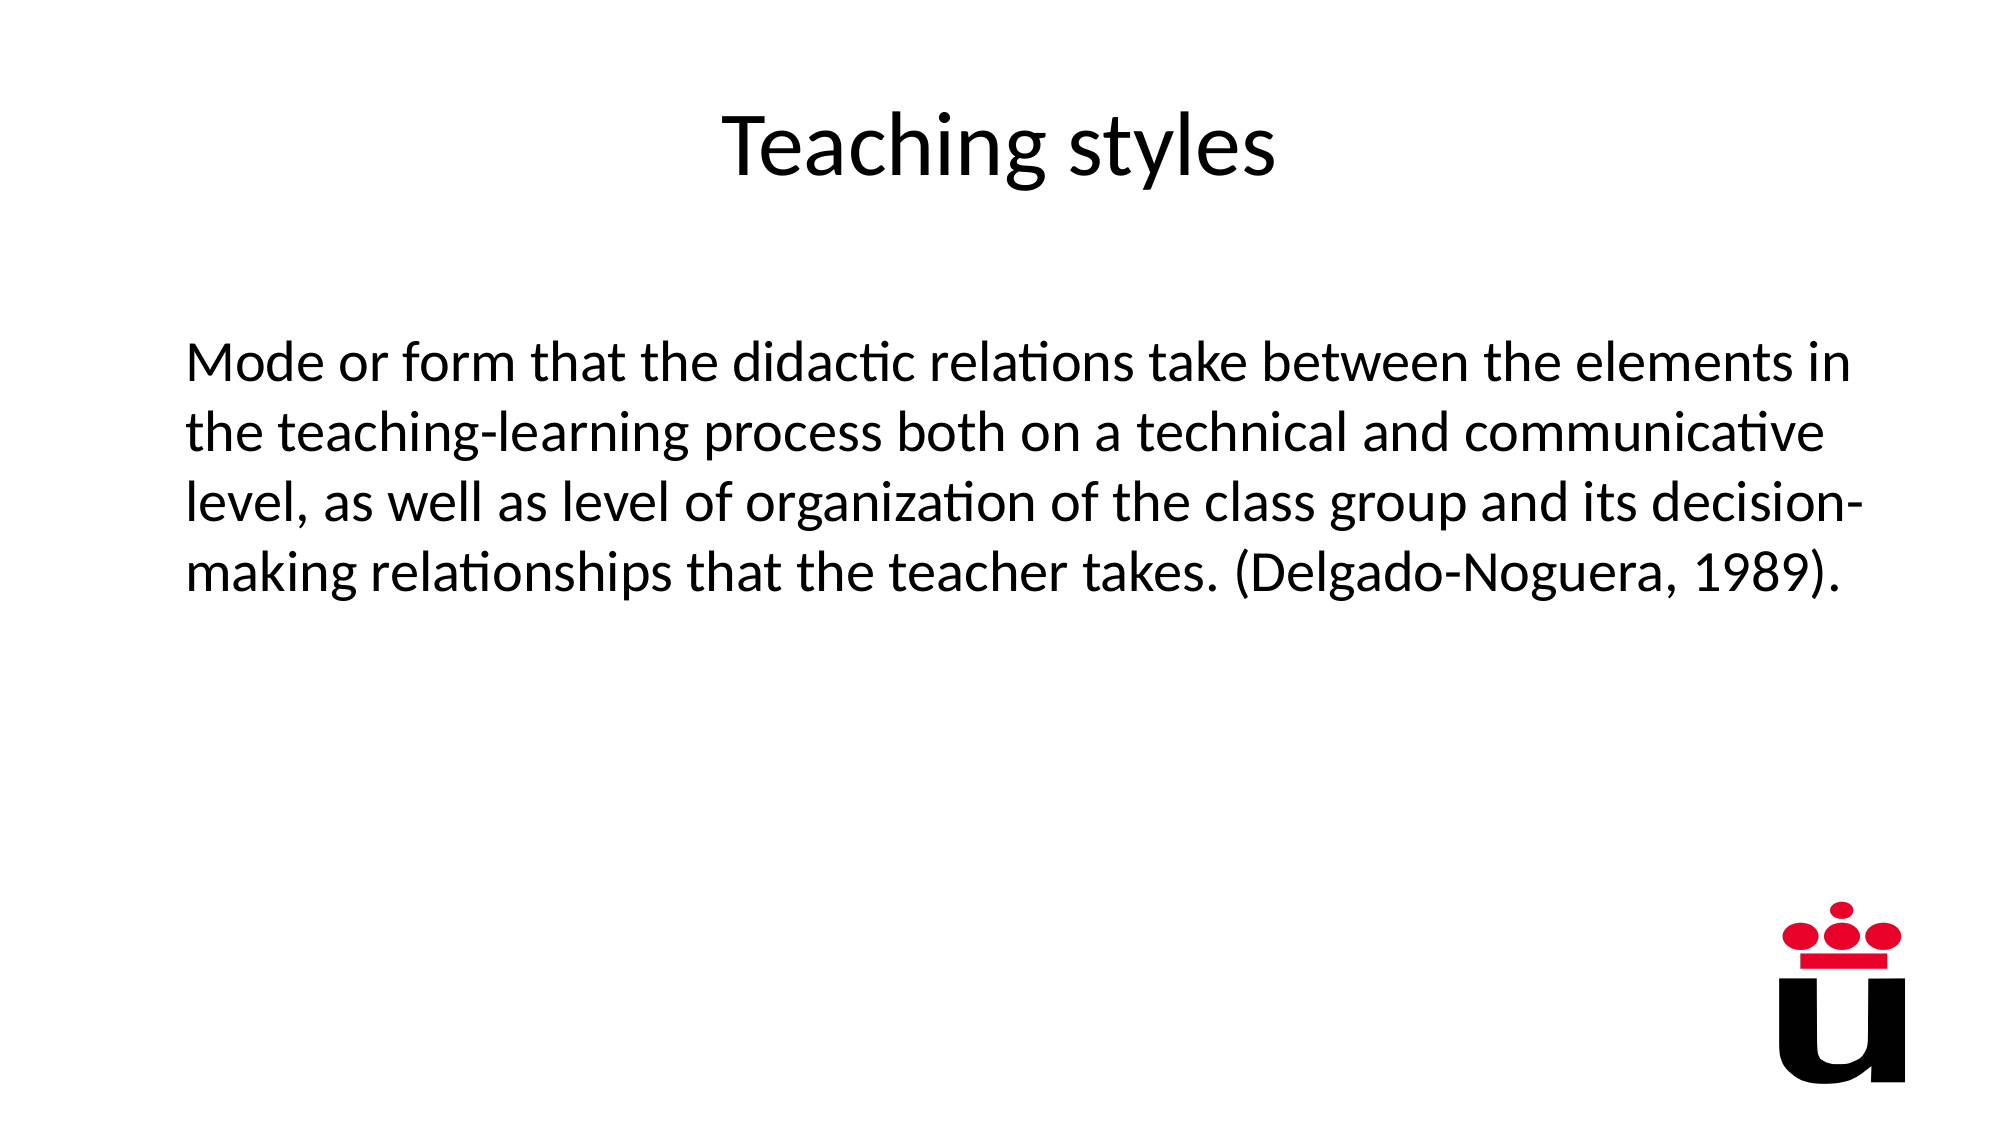

Teaching styles
Mode or form that the didactic relations take between the elements in the teaching-learning process both on a technical and communicative level, as well as level of organization of the class group and its decision-making relationships that the teacher takes. (Delgado-Noguera, 1989).